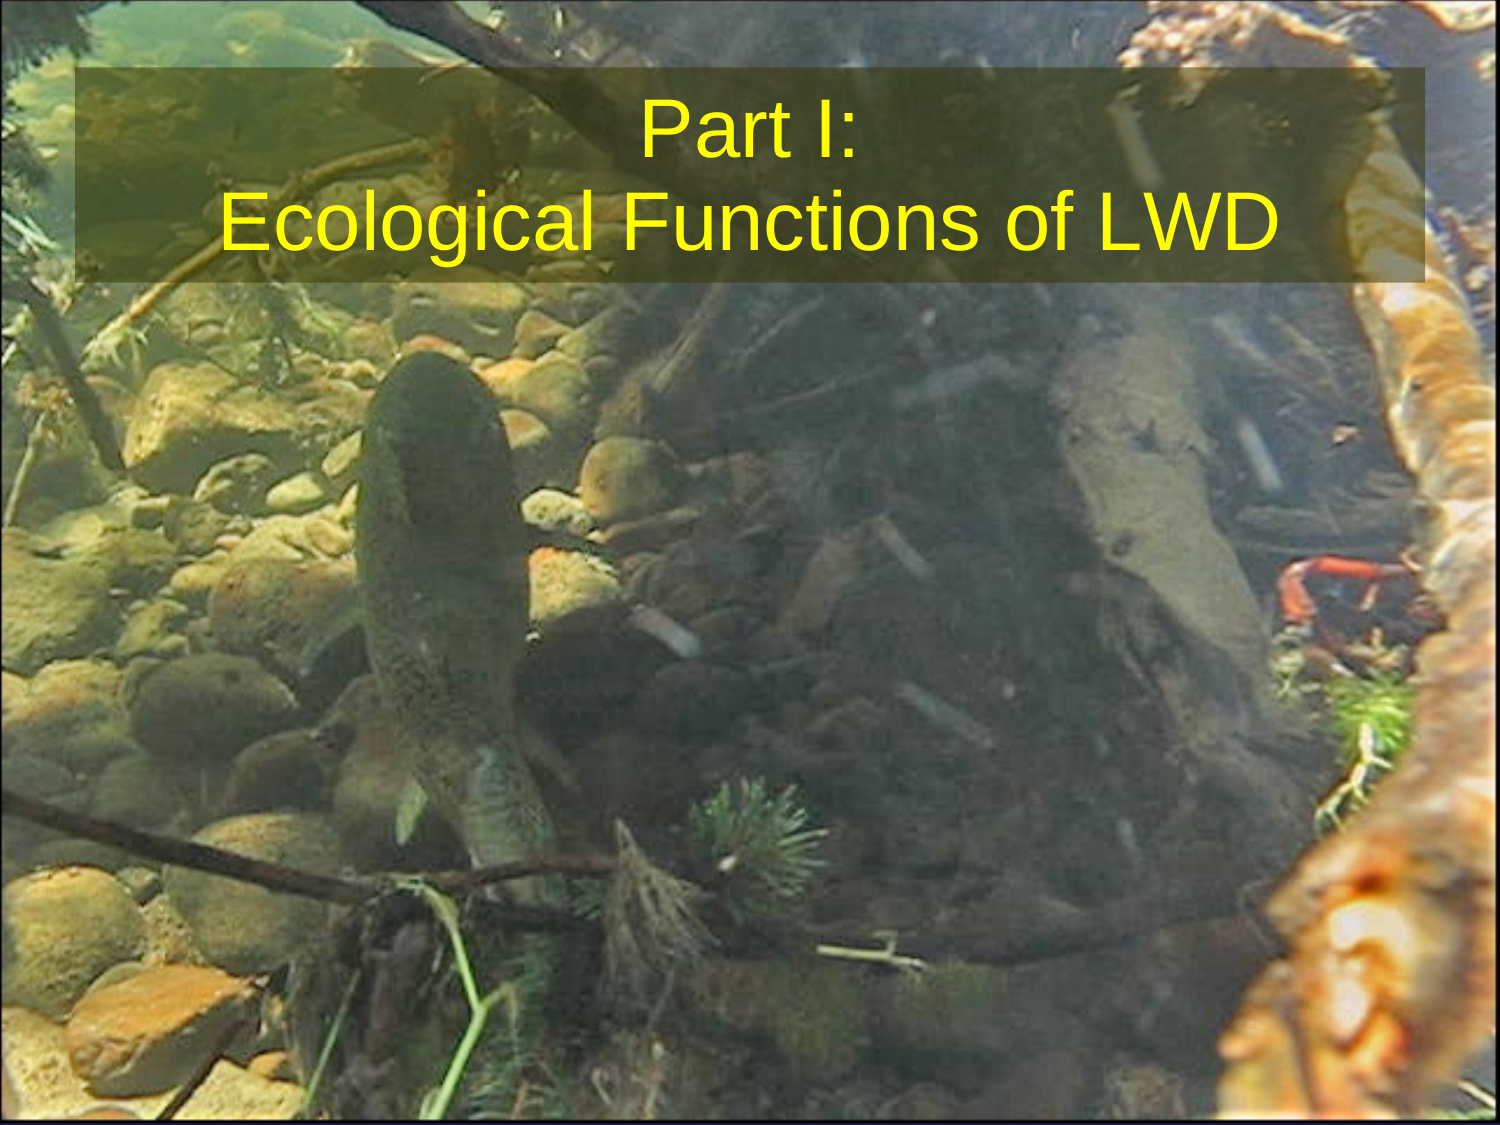

# Part I: Ecological Functions of LWD